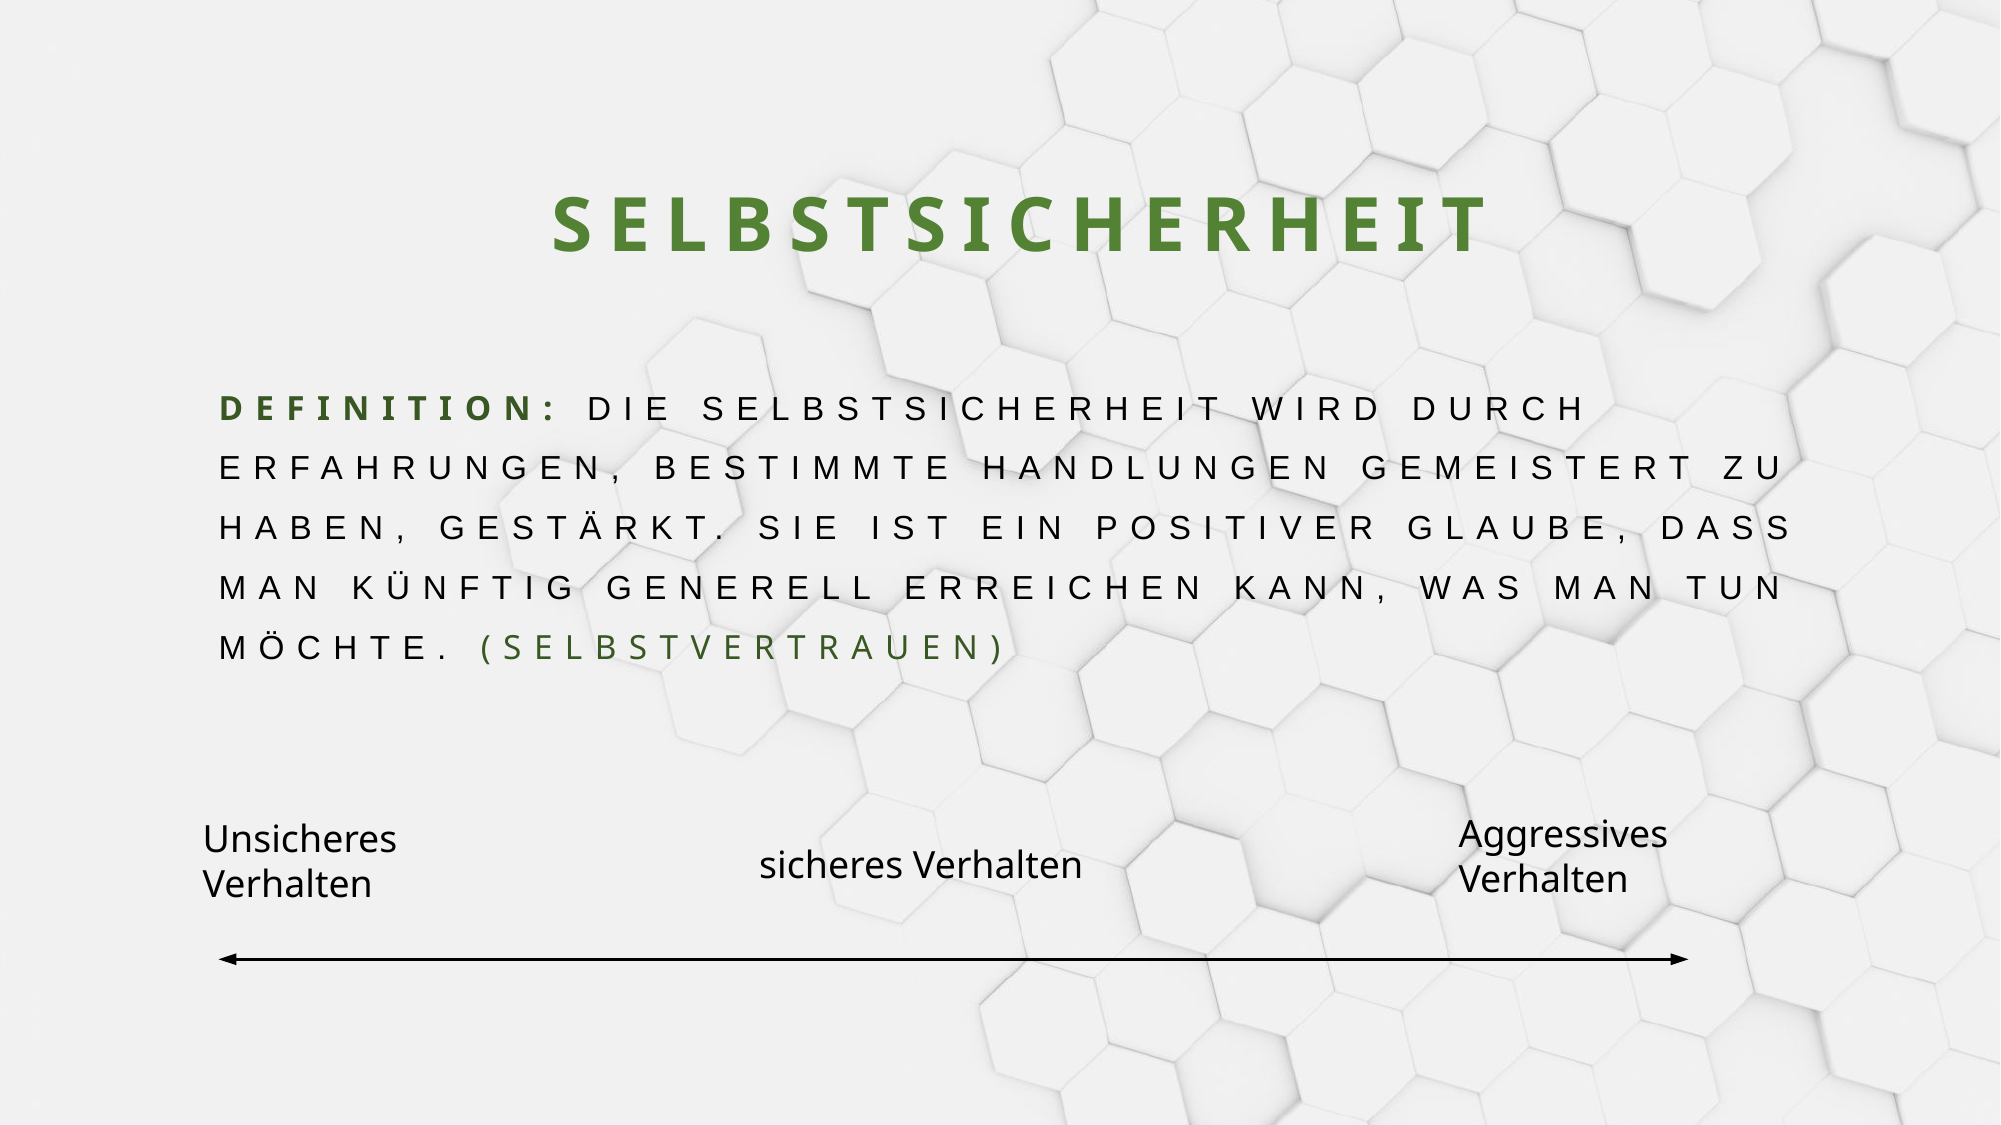

# Selbstsicherheit
Definition: Die Selbstsicherheit wird durch Erfahrungen, bestimmte Handlungen gemeistert zu haben, gestärkt. Sie ist ein positiver Glaube, dass man künftig generell erreichen kann, was man tun möchte. (Selbstvertrauen)
Aggressives
Verhalten
Unsicheres
Verhalten
sicheres Verhalten